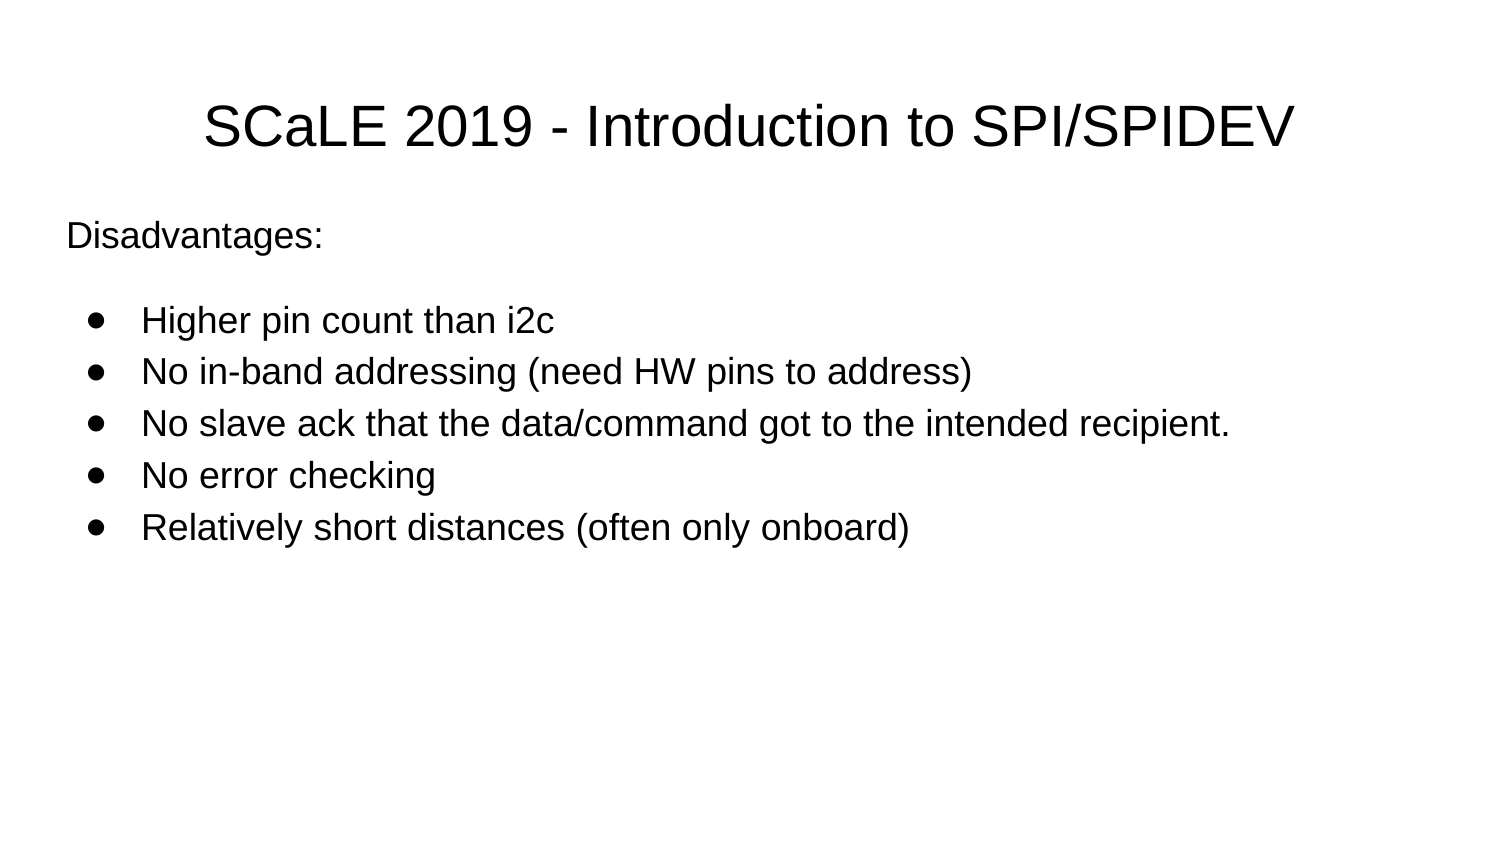

# SCaLE 2019 - Introduction to SPI/SPIDEV
Disadvantages:
Higher pin count than i2c
No in-band addressing (need HW pins to address)
No slave ack that the data/command got to the intended recipient.
No error checking
Relatively short distances (often only onboard)